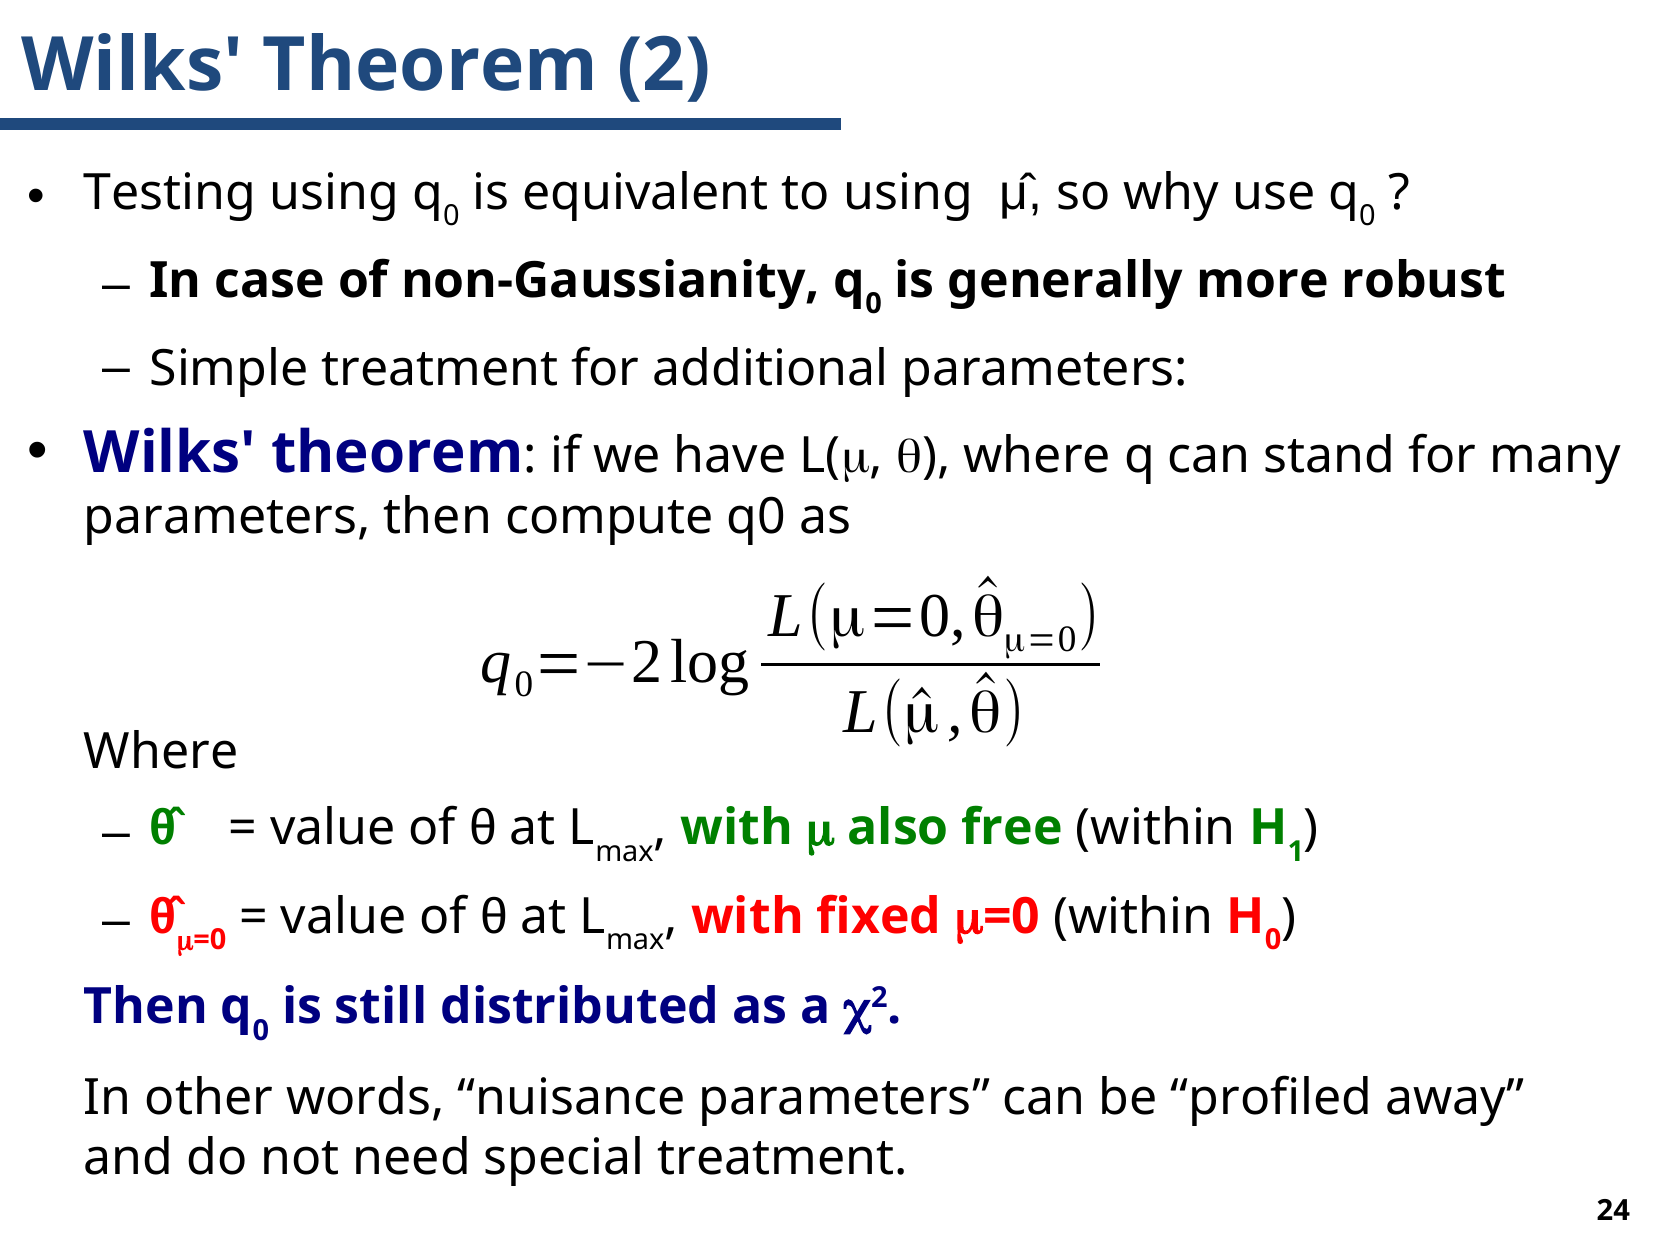

# Wilks' Theorem (2)
Testing using q0 is equivalent to using μ̂, so why use q0 ?
In case of non-Gaussianity, q0 is generally more robust
Simple treatment for additional parameters:
Wilks' theorem: if we have L(m, q), where q can stand for many parameters, then compute q0 as
Where
θ̂ = value of θ at Lmax, with m also free (within H1)
θ̂m=0 = value of θ at Lmax, with fixed m=0 (within H0)
Then q0 is still distributed as a c2.
In other words, “nuisance parameters” can be “profiled away” and do not need special treatment.
24